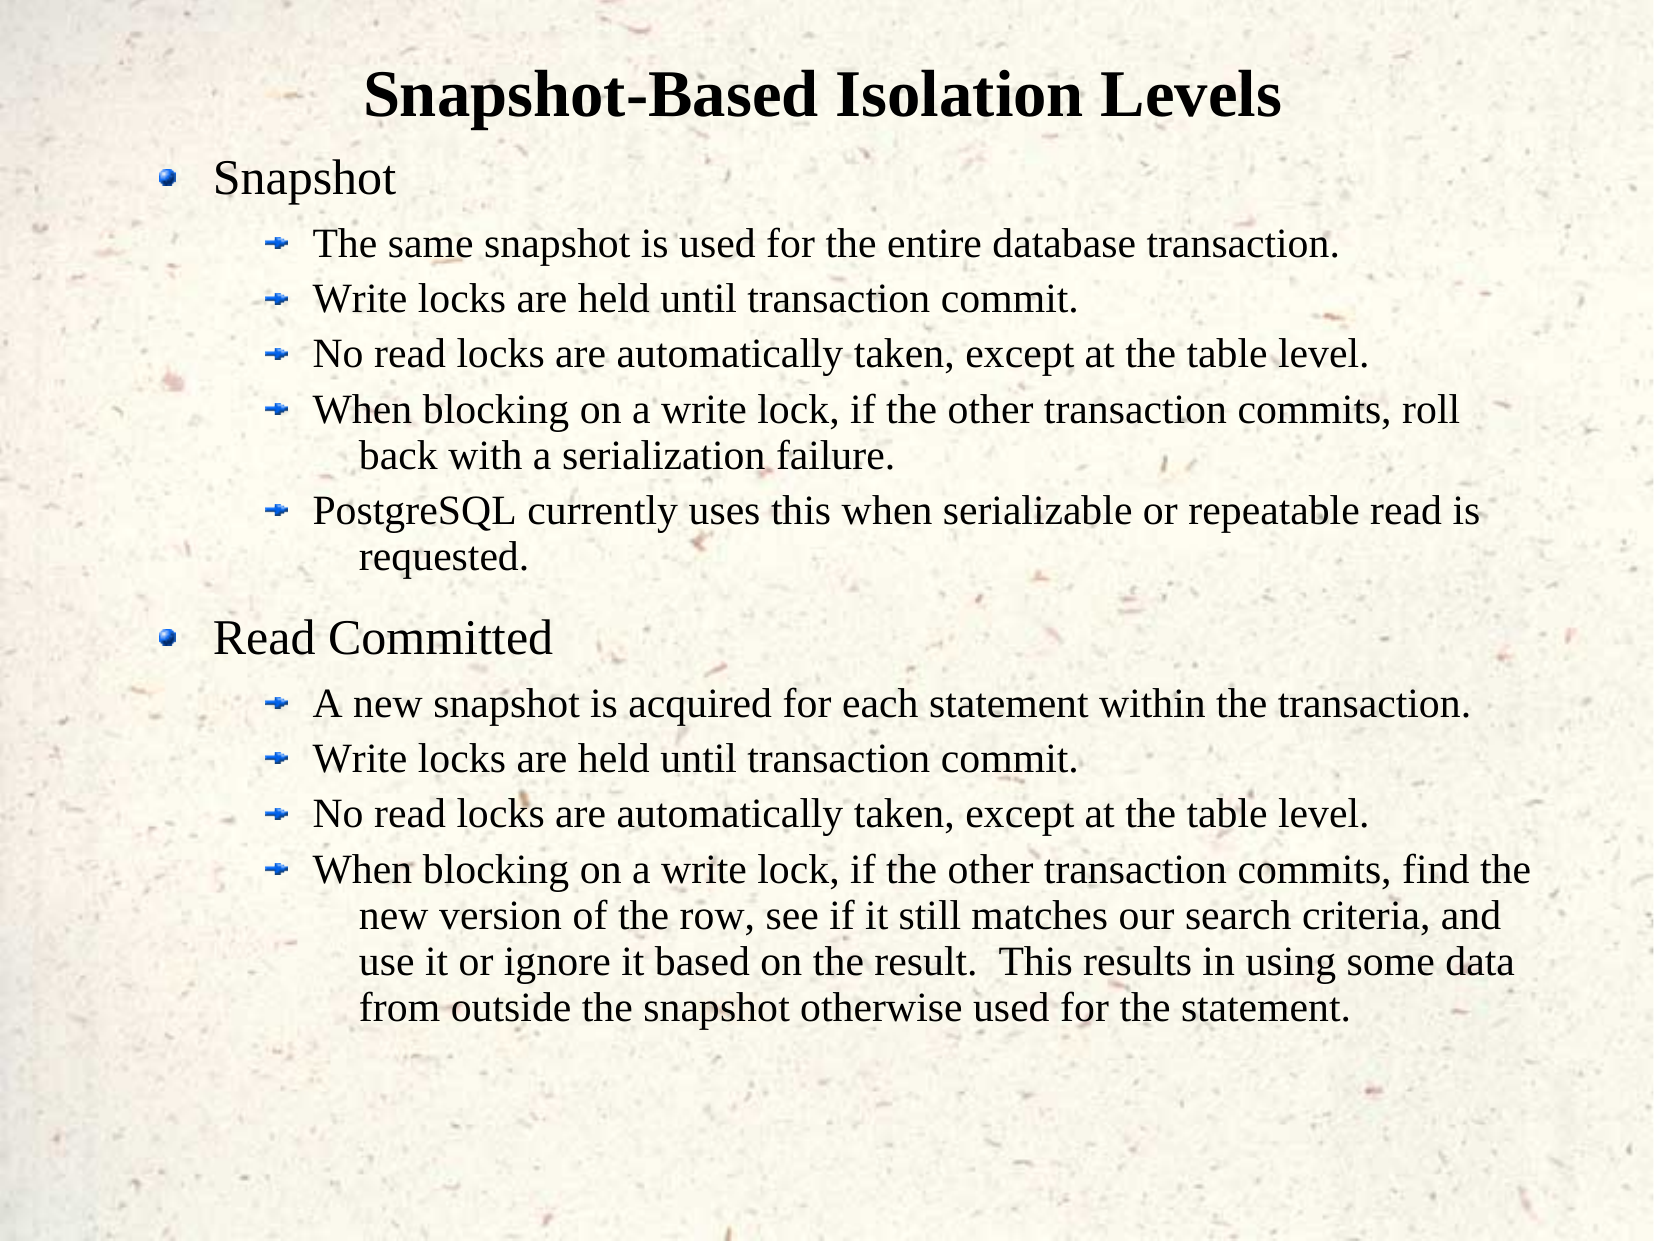

# Snapshot-Based Isolation Levels
Snapshot
The same snapshot is used for the entire database transaction.
Write locks are held until transaction commit.
No read locks are automatically taken, except at the table level.
When blocking on a write lock, if the other transaction commits, roll back with a serialization failure.
PostgreSQL currently uses this when serializable or repeatable read is requested.
Read Committed
A new snapshot is acquired for each statement within the transaction.
Write locks are held until transaction commit.
No read locks are automatically taken, except at the table level.
When blocking on a write lock, if the other transaction commits, find the new version of the row, see if it still matches our search criteria, and use it or ignore it based on the result. This results in using some data from outside the snapshot otherwise used for the statement.